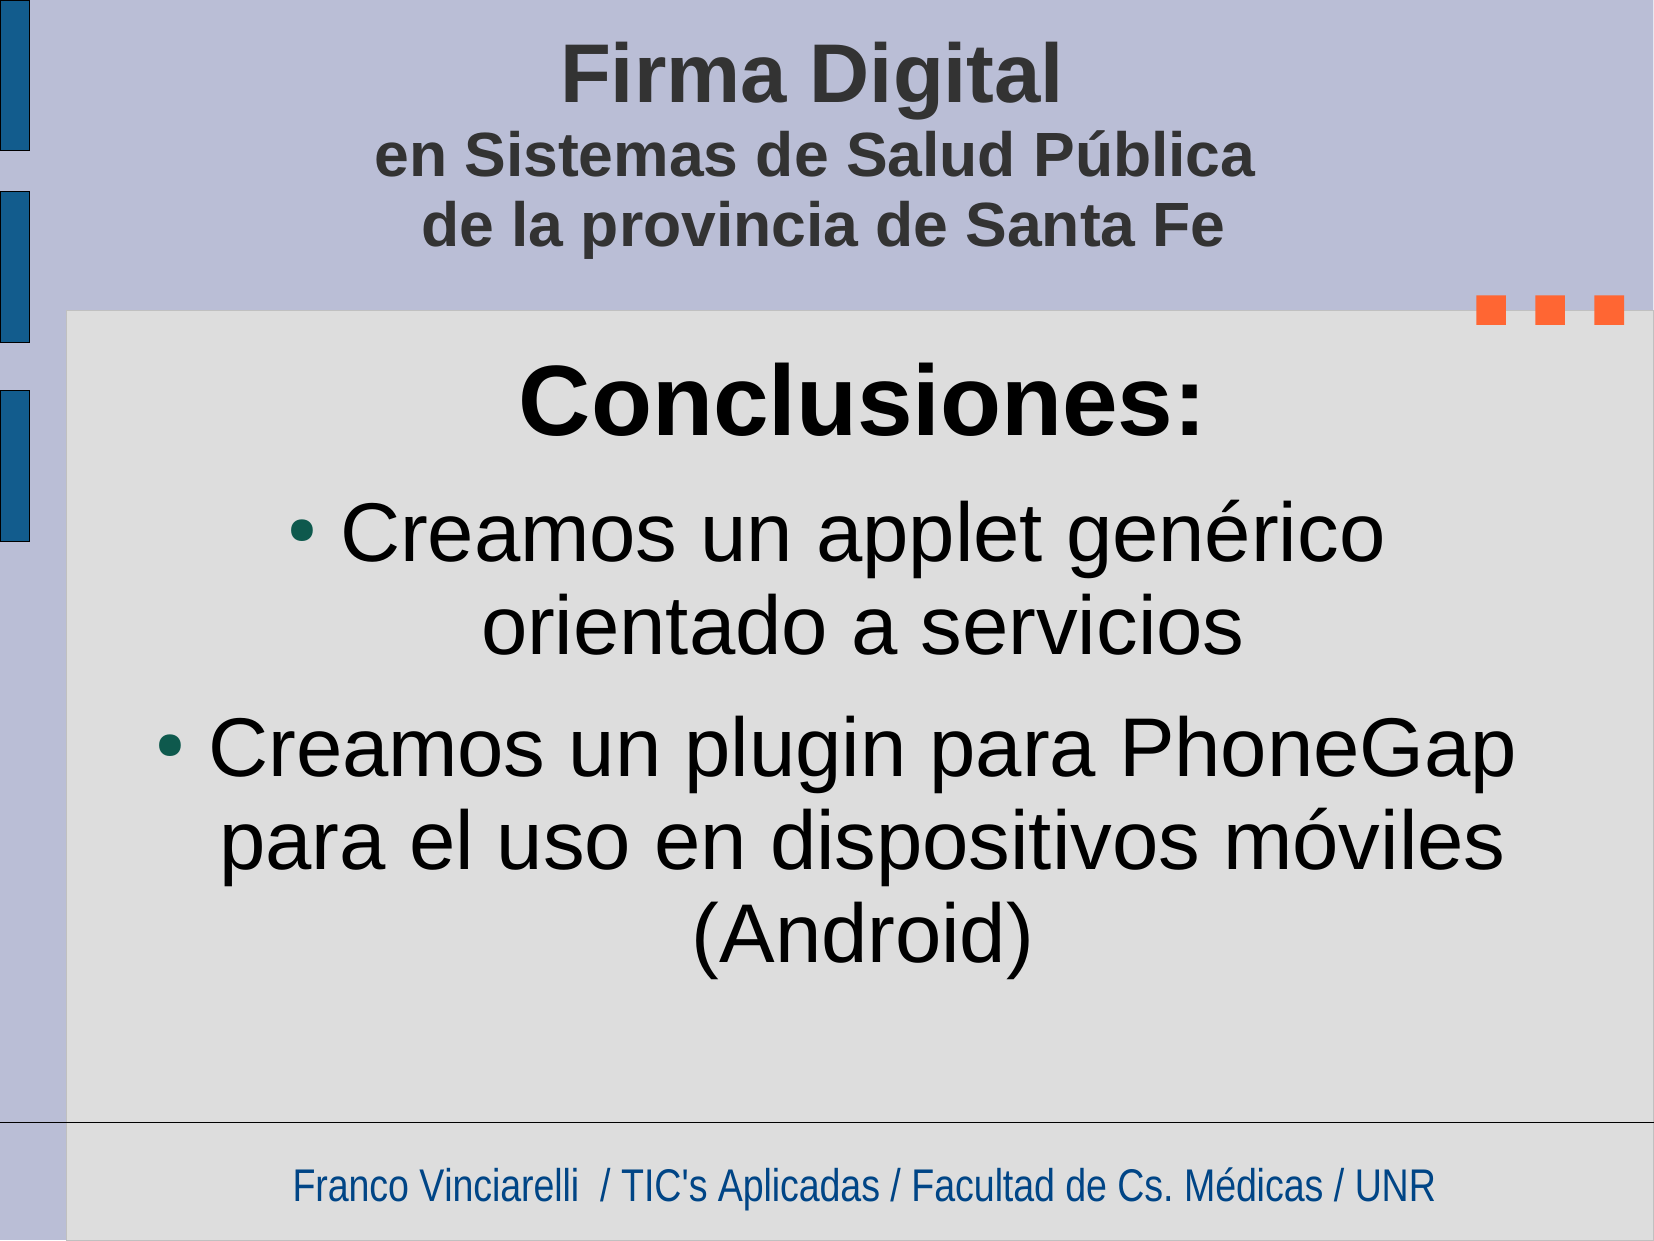

# Firma Digital en Sistemas de Salud Pública de la provincia de Santa Fe
Conclusiones:
Creamos un applet genérico orientado a servicios
Creamos un plugin para PhoneGap para el uso en dispositivos móviles (Android)
Franco Vinciarelli / TIC's Aplicadas / Facultad de Cs. Médicas / UNR